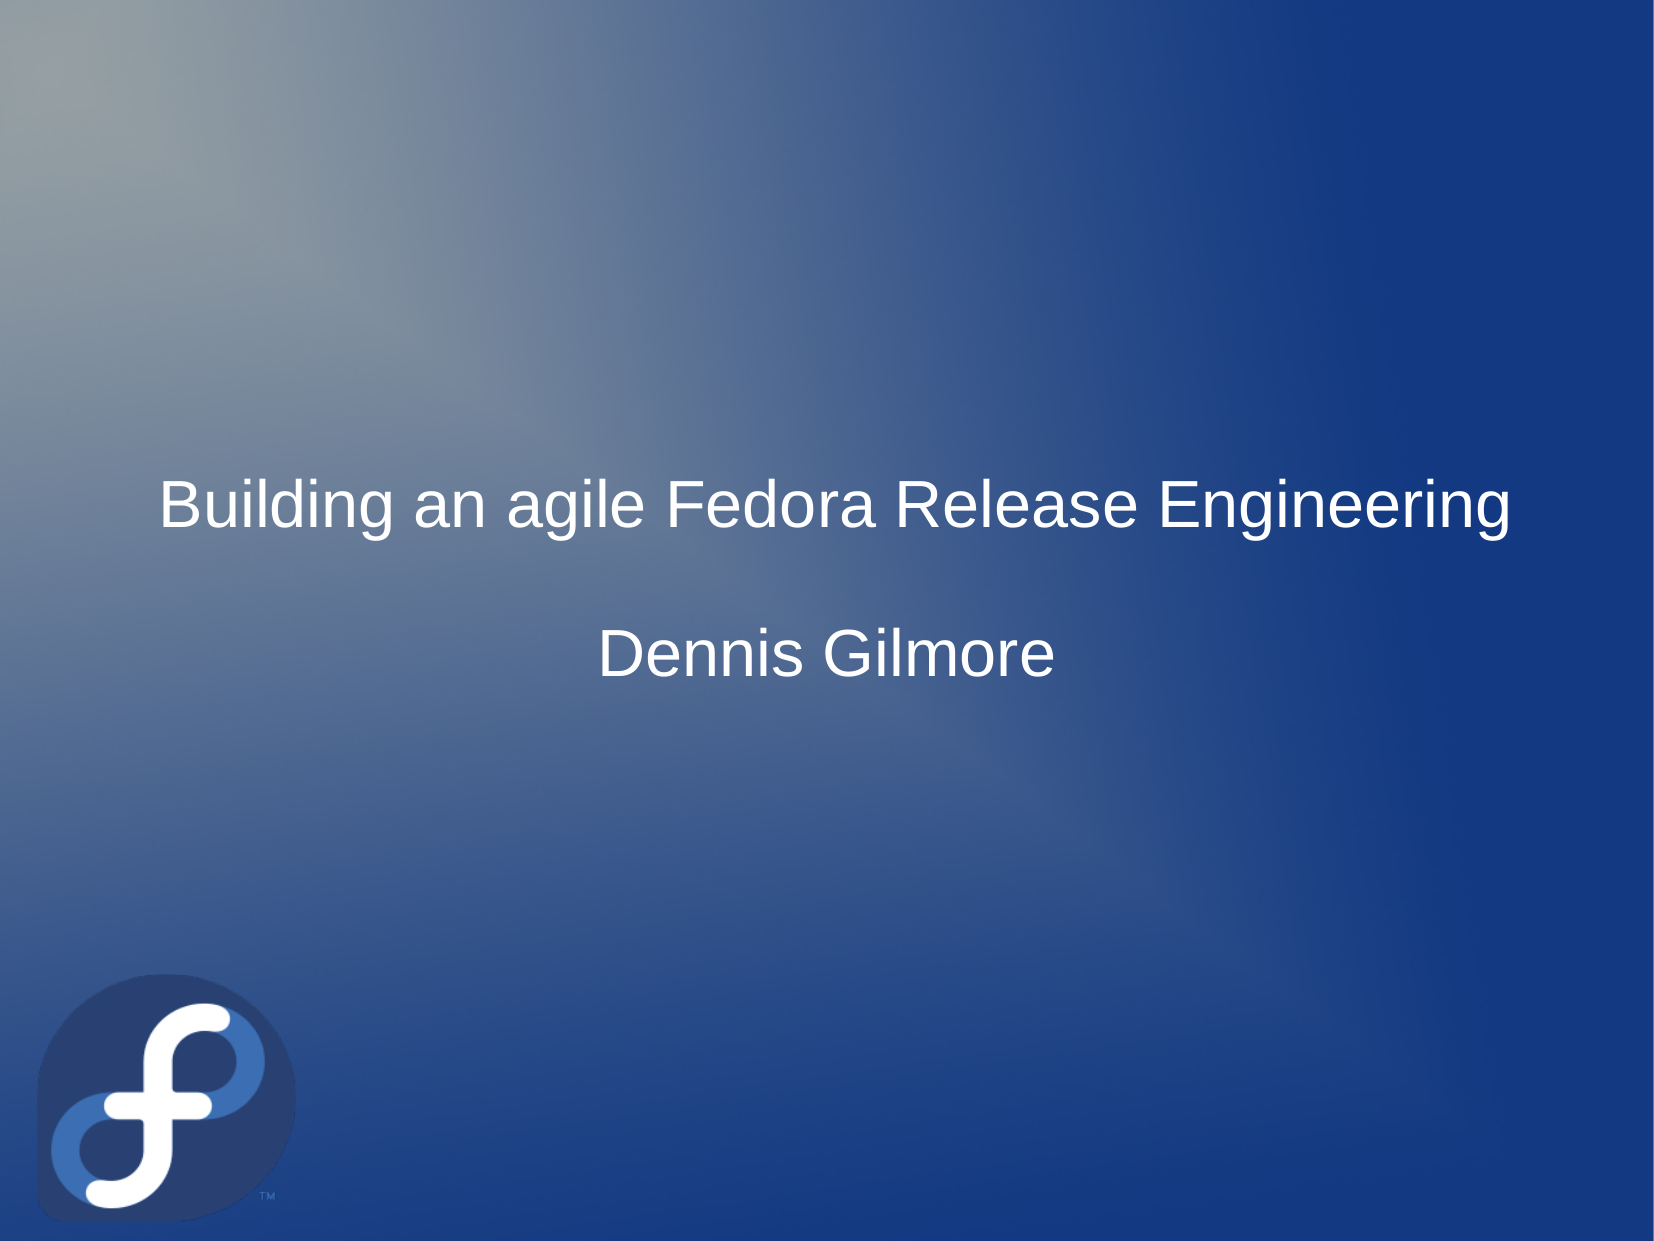

# Building an agile Fedora Release Engineering
Dennis Gilmore